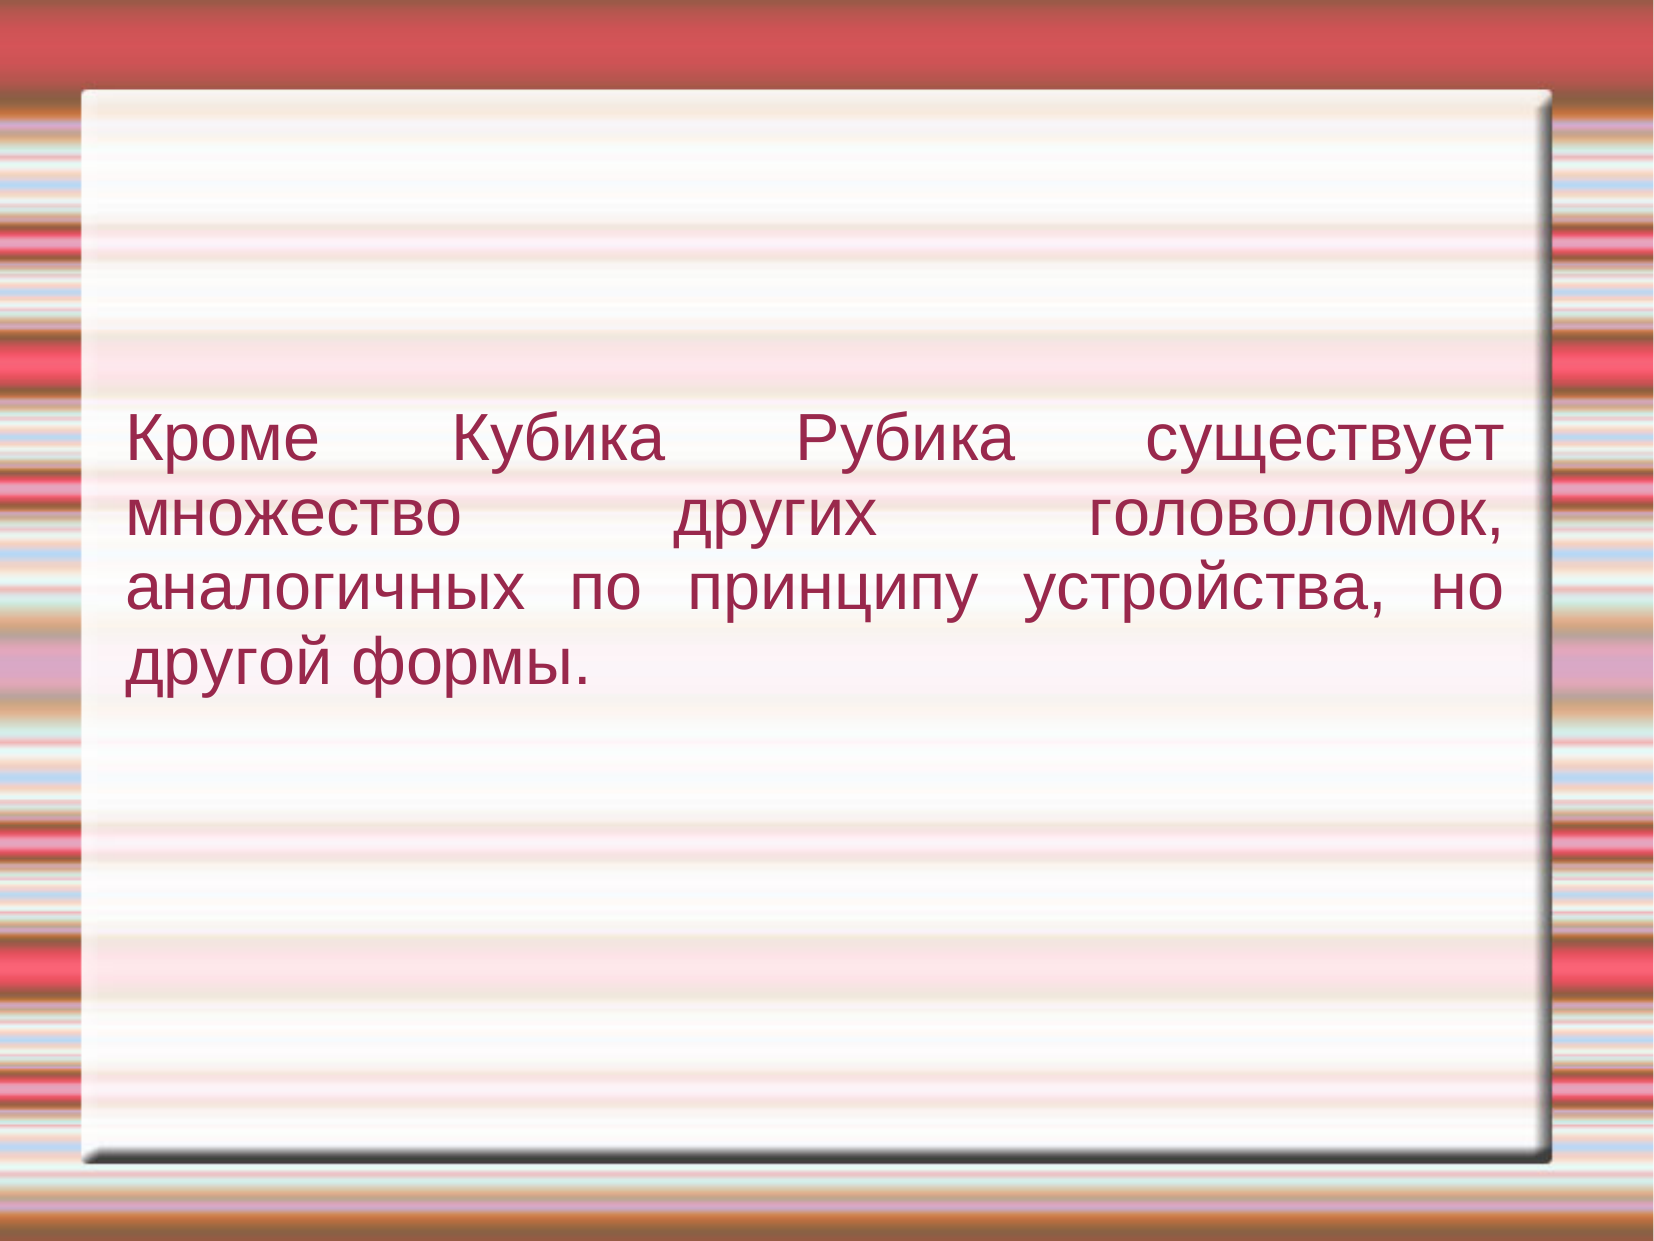

# Кроме Кубика Рубика существует множество других головоломок, аналогичных по принципу устройства, но другой формы.